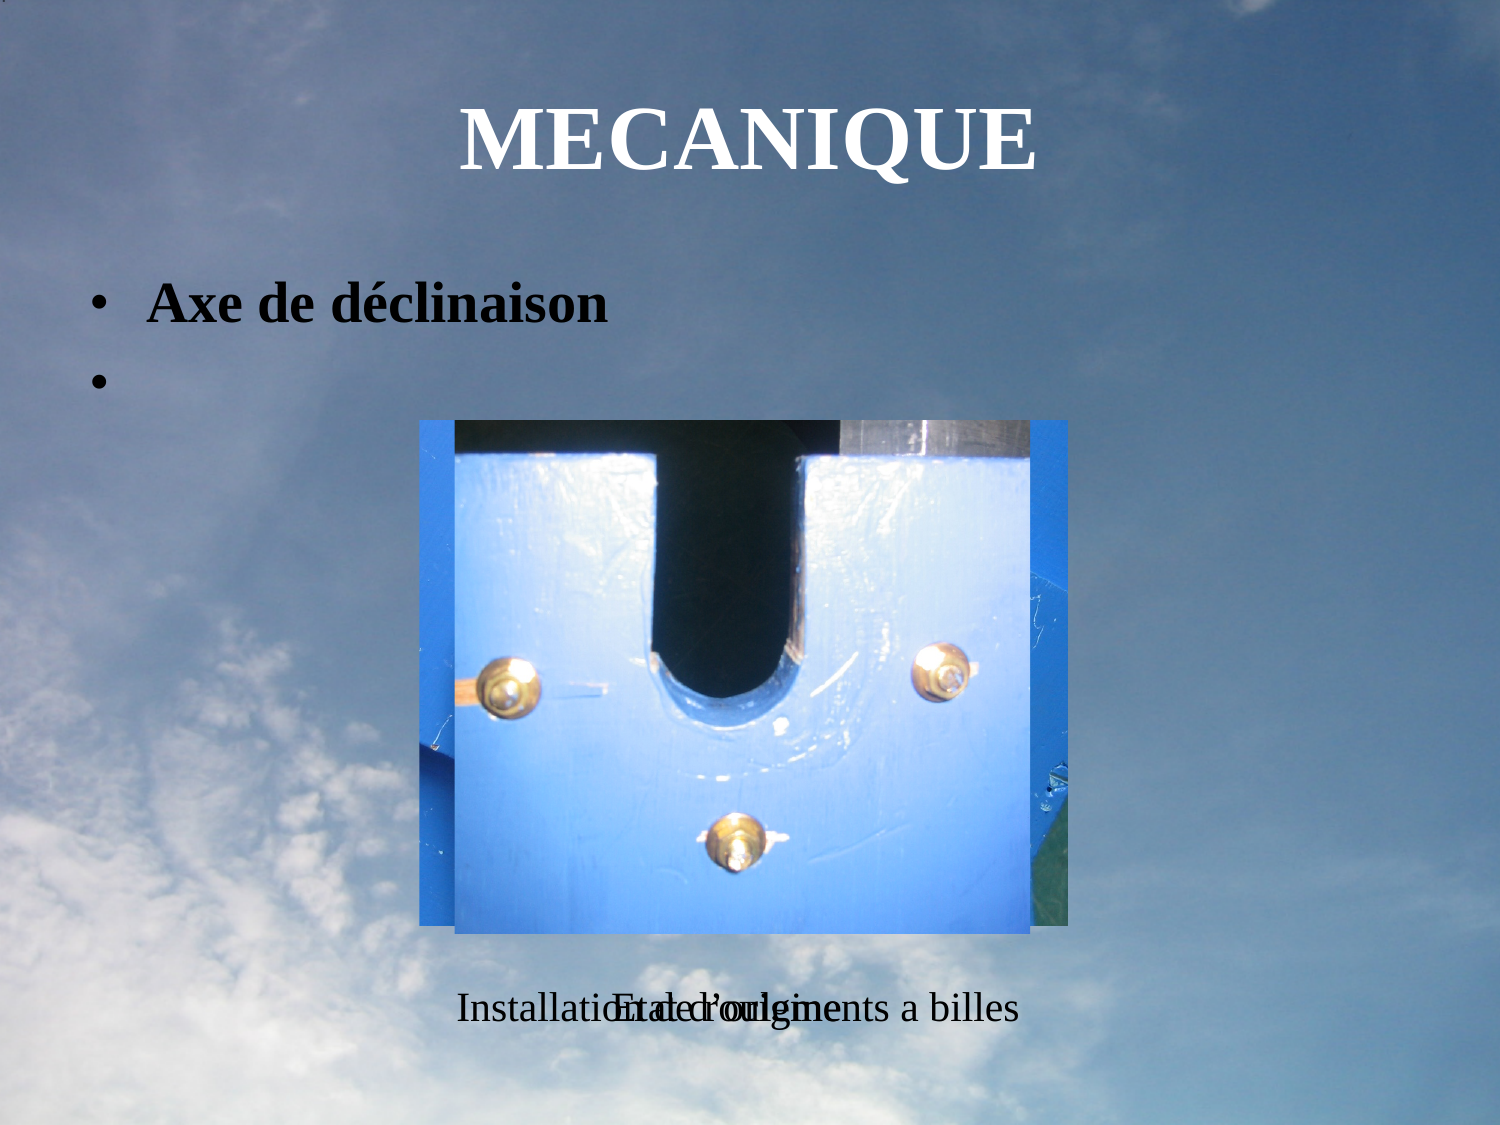

# MECANIQUE
Axe de déclinaison
 Installation de roulements a billes
Etat d’origine